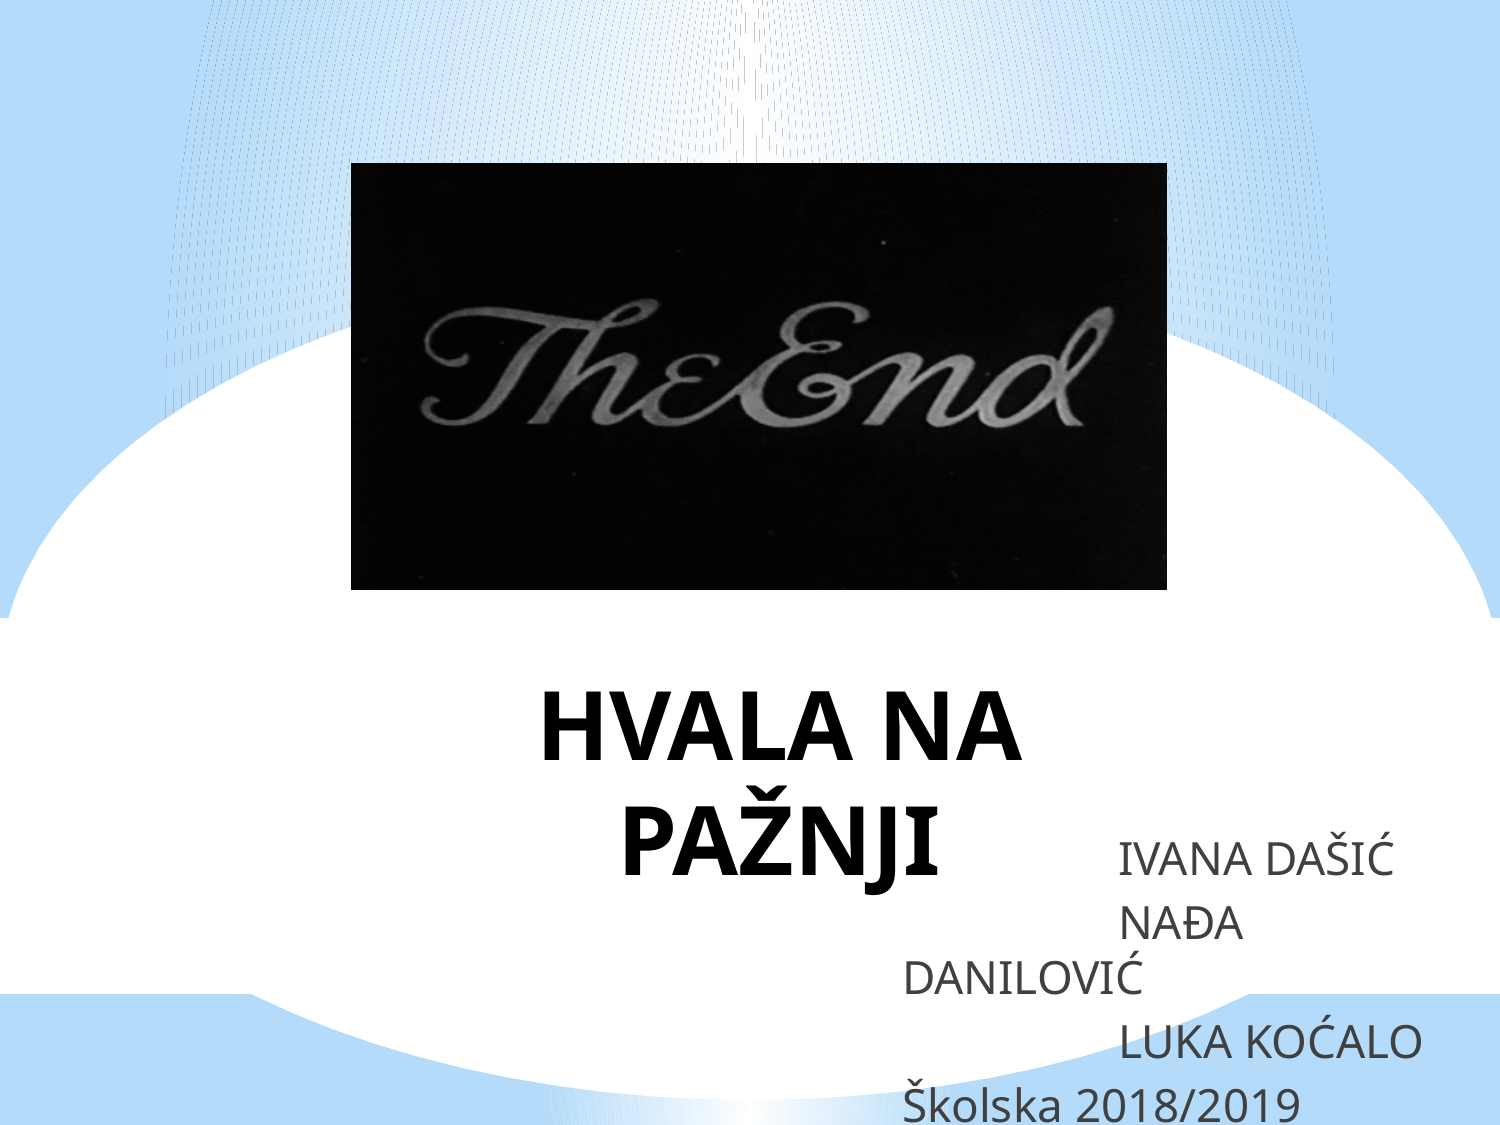

# HVALA NA PAŽNJI
 IVANA DAŠIĆ
 NAĐA DANILOVIĆ
 LUKA KOĆALO
Školska 2018/2019
 VII1